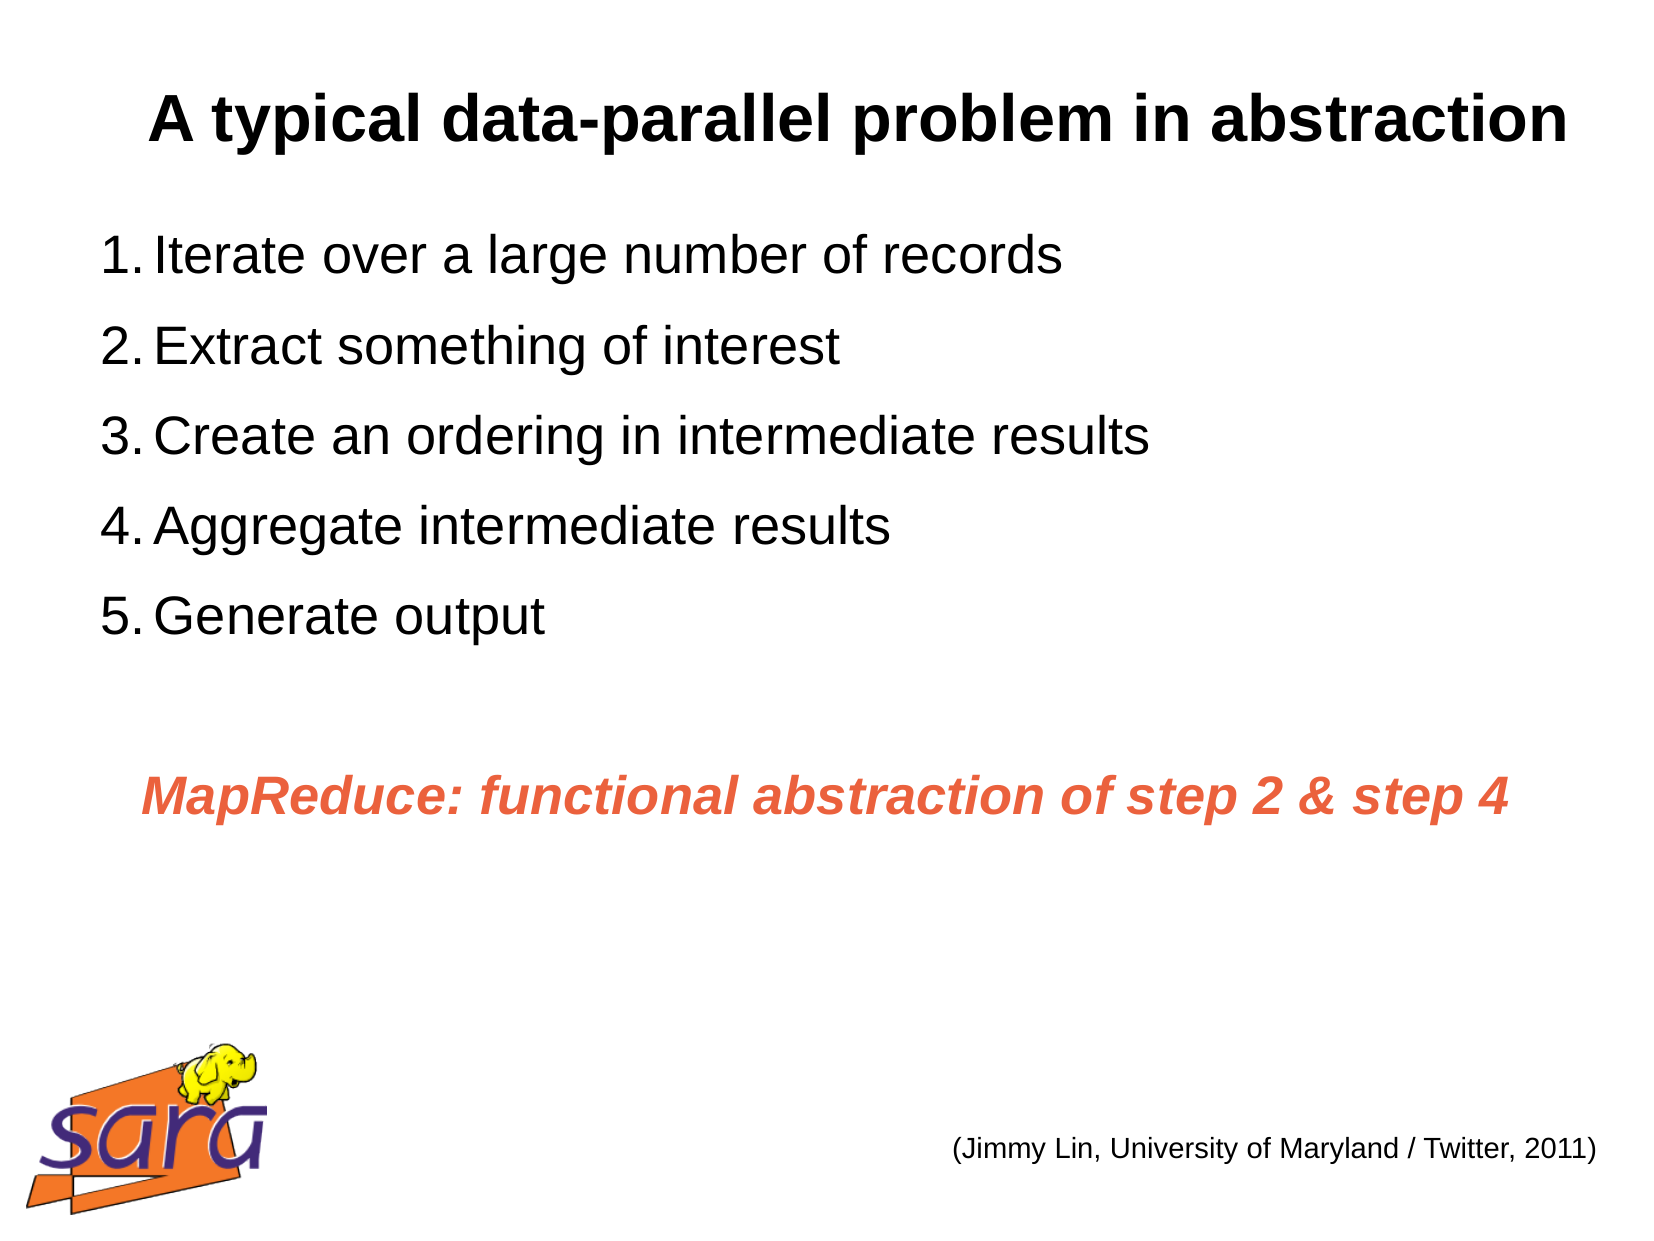

# A typical data-parallel problem in abstraction
Iterate over a large number of records
Extract something of interest
Create an ordering in intermediate results
Aggregate intermediate results
Generate output
MapReduce: functional abstraction of step 2 & step 4
(Jimmy Lin, University of Maryland / Twitter, 2011)